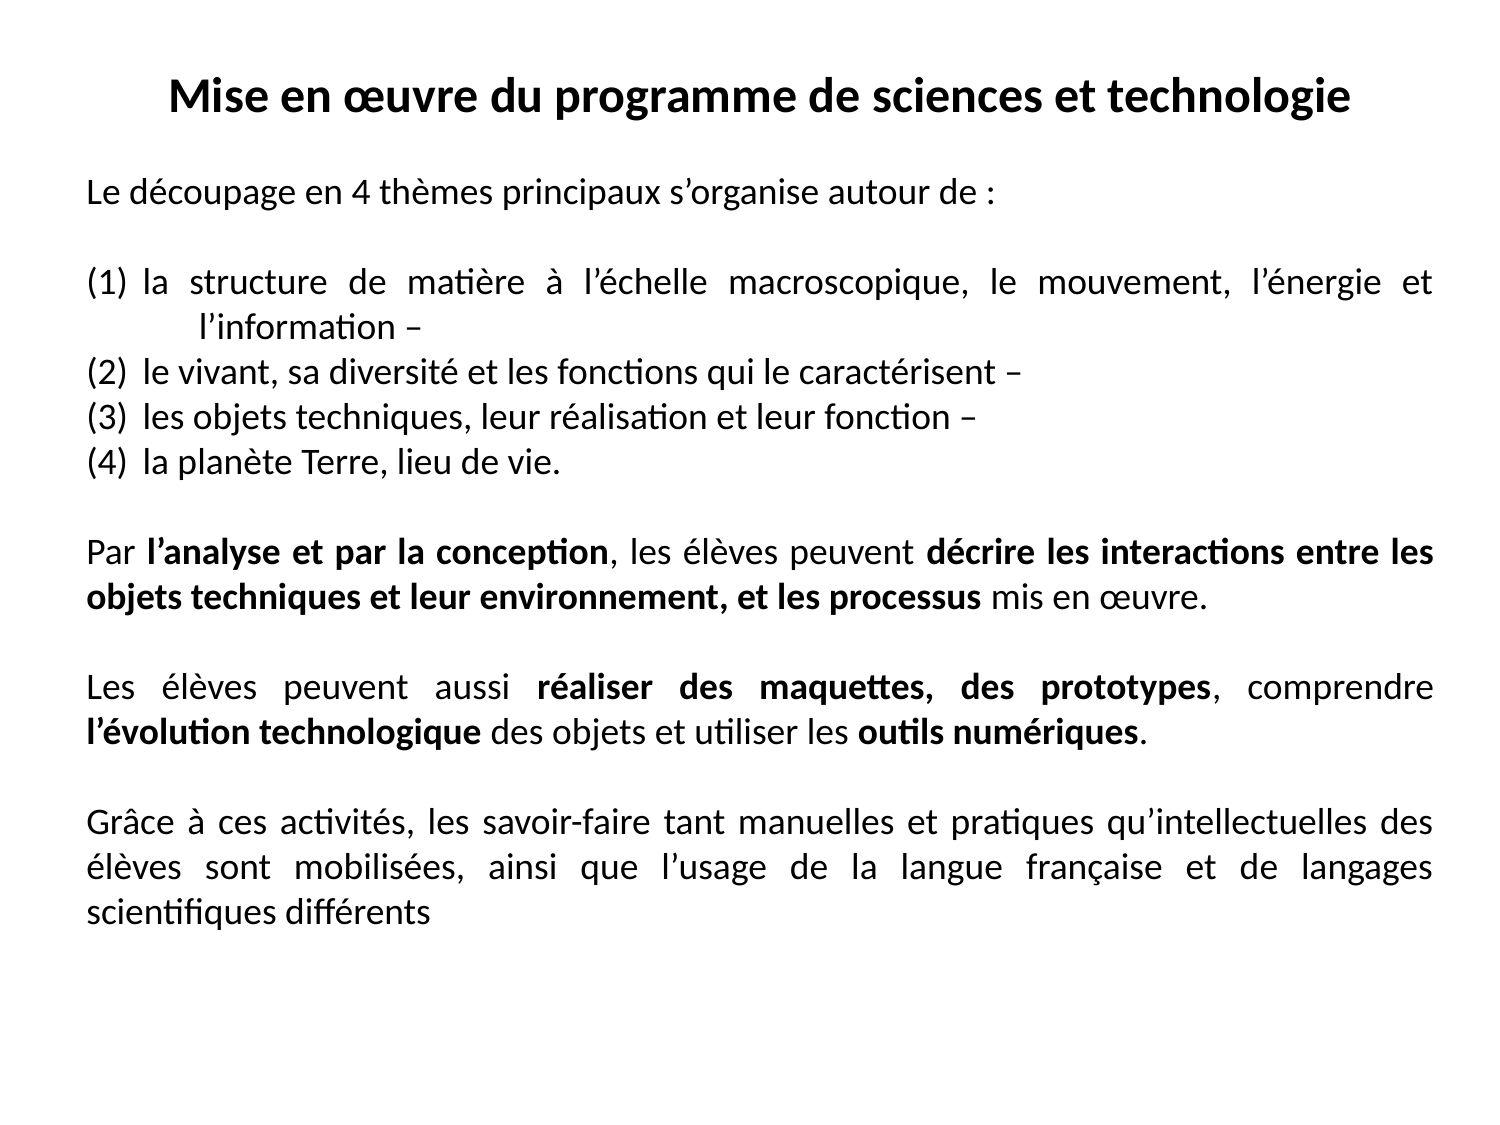

Mise en œuvre du programme de sciences et technologie
Le découpage en 4 thèmes principaux s’organise autour de :
la structure de matière à l’échelle macroscopique, le mouvement, l’énergie et l’information –
le vivant, sa diversité et les fonctions qui le caractérisent –
les objets techniques, leur réalisation et leur fonction –
la planète Terre, lieu de vie.
Par l’analyse et par la conception, les élèves peuvent décrire les interactions entre les objets techniques et leur environnement, et les processus mis en œuvre.
Les élèves peuvent aussi réaliser des maquettes, des prototypes, comprendre l’évolution technologique des objets et utiliser les outils numériques.
Grâce à ces activités, les savoir-faire tant manuelles et pratiques qu’intellectuelles des élèves sont mobilisées, ainsi que l’usage de la langue française et de langages scientifiques différents